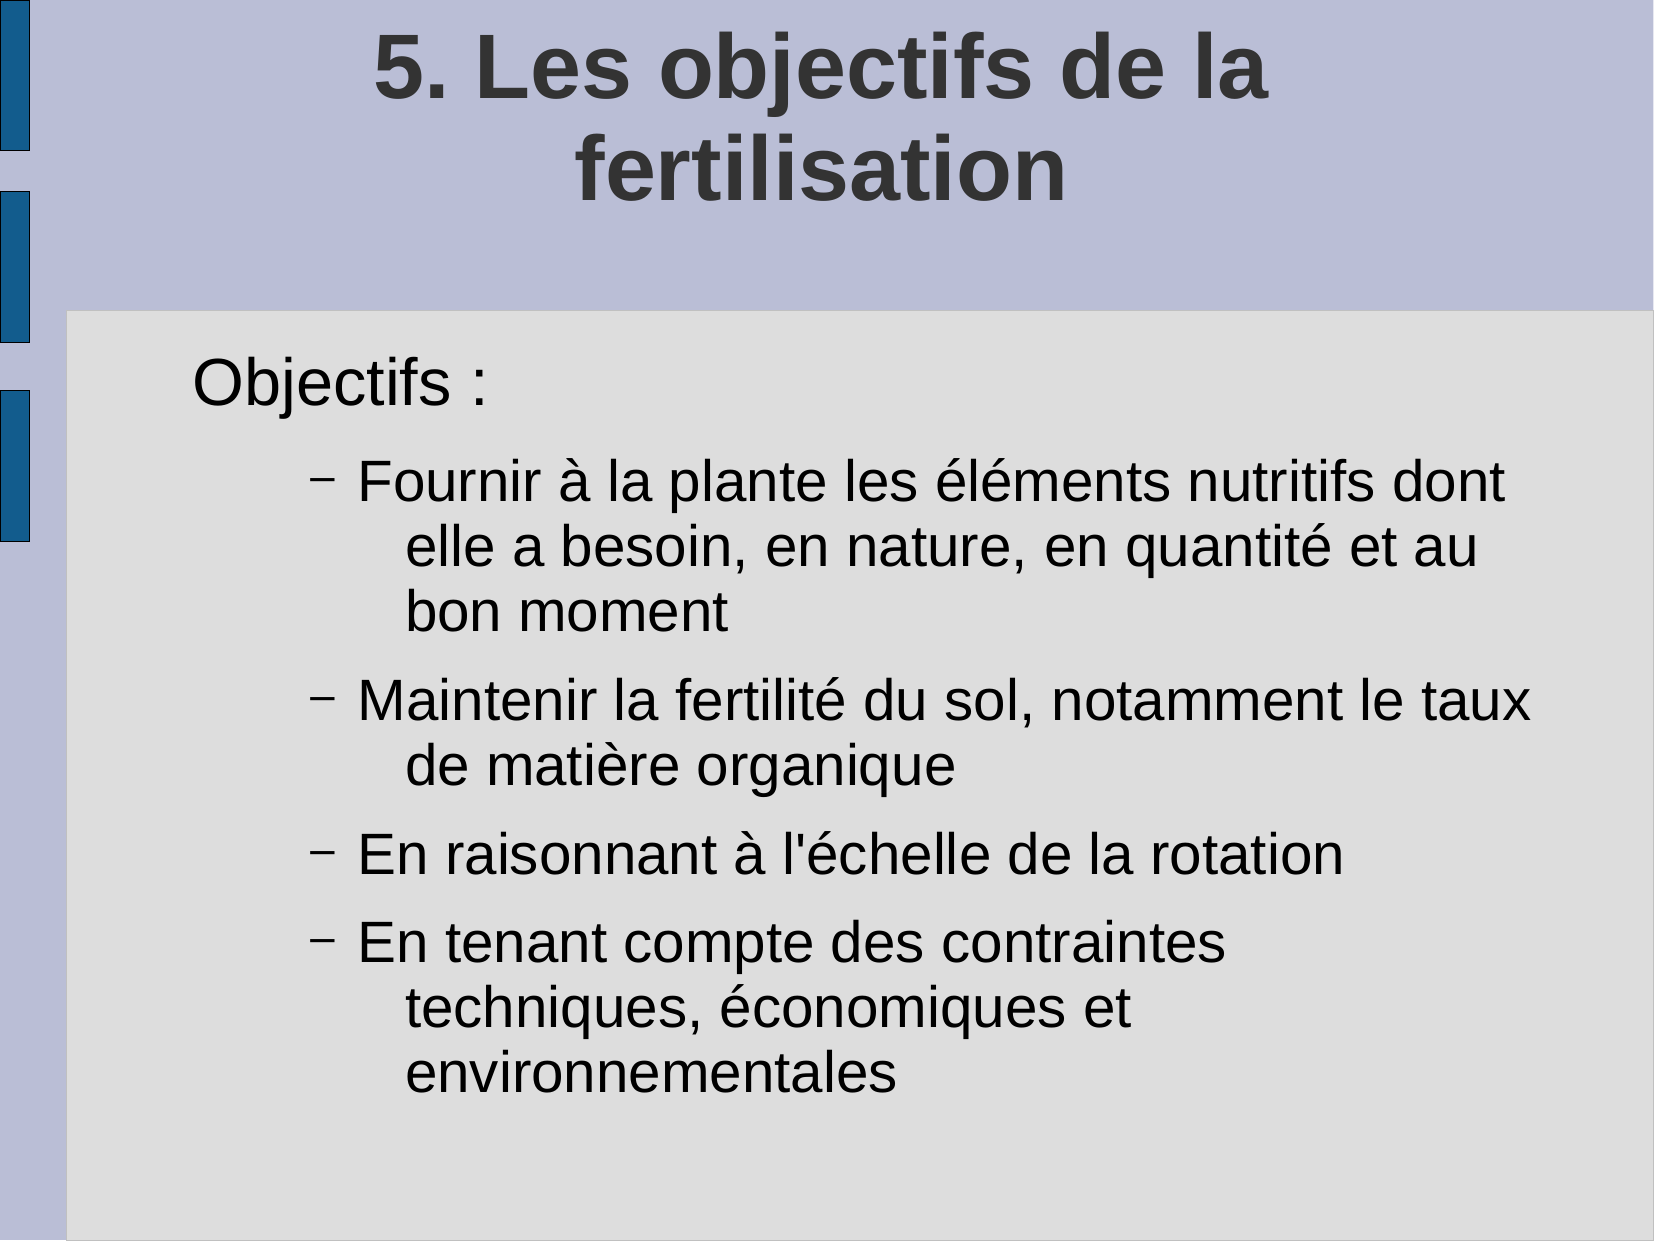

# 5. Les objectifs de la fertilisation
Objectifs :
Fournir à la plante les éléments nutritifs dont elle a besoin, en nature, en quantité et au bon moment
Maintenir la fertilité du sol, notamment le taux de matière organique
En raisonnant à l'échelle de la rotation
En tenant compte des contraintes techniques, économiques et environnementales